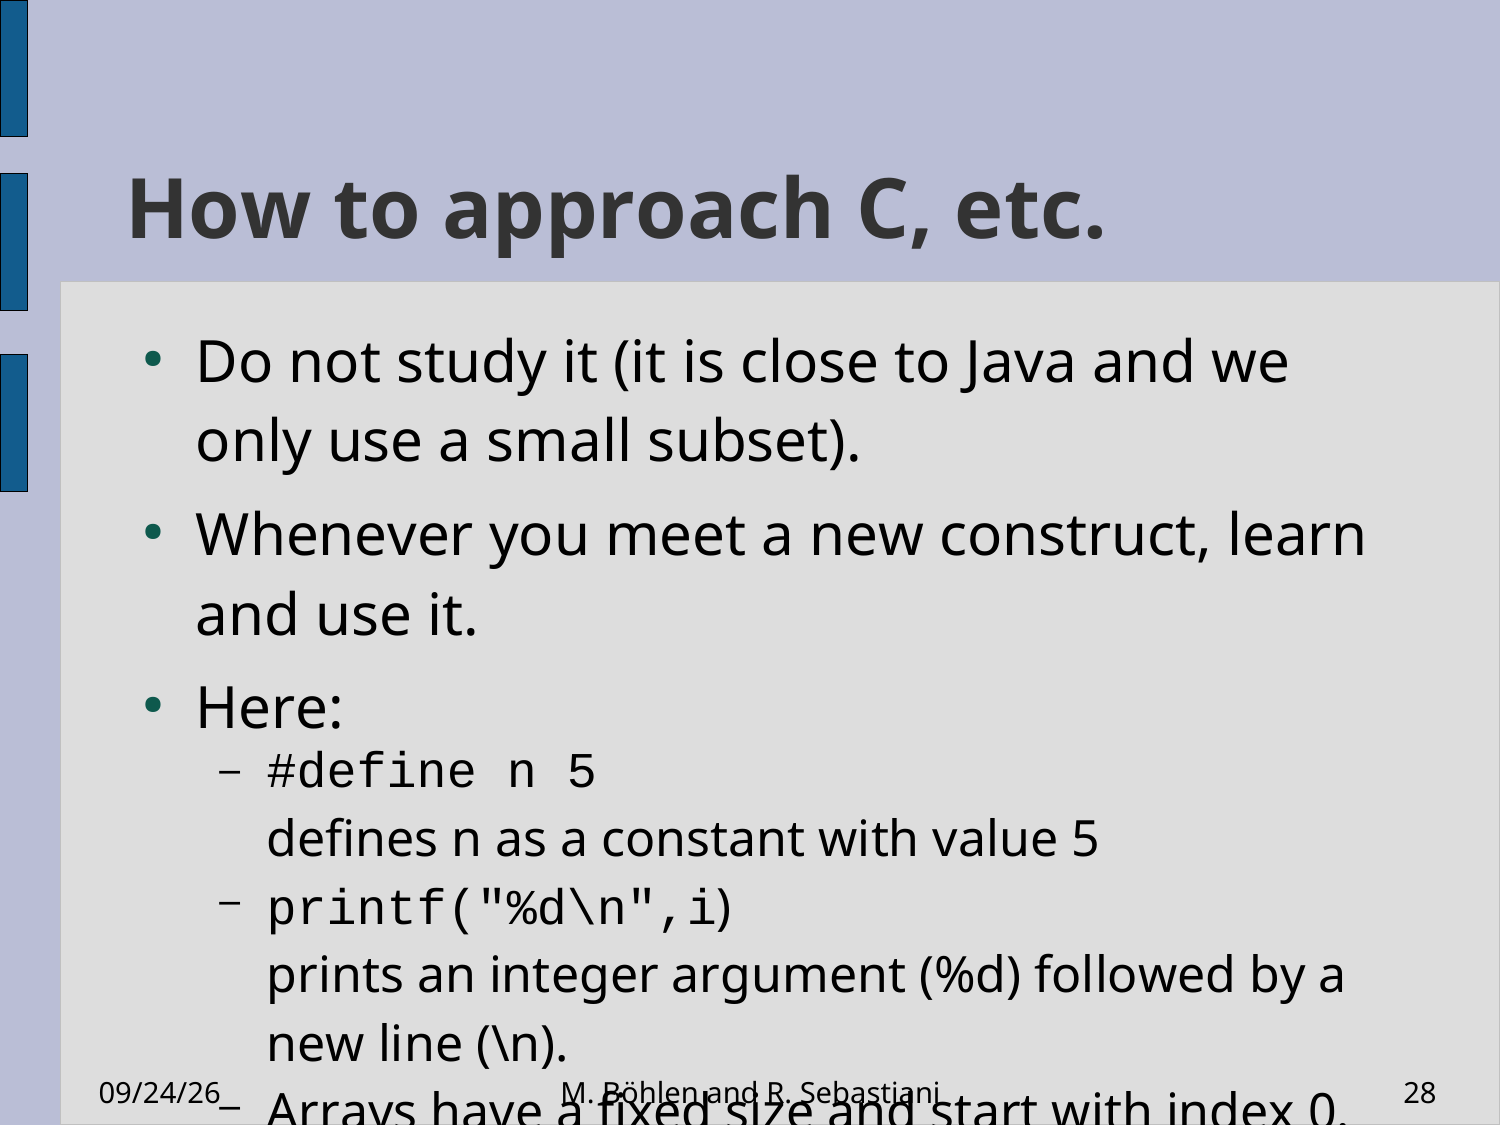

# How to approach C, etc.
Do not study it (it is close to Java and we only use a small subset).
Whenever you meet a new construct, learn and use it.
Here:
#define n 5
defines n as a constant with value 5
printf("%d\n",i)
prints an integer argument (%d) followed by a new line (\n).
Arrays have a fixed size and start with index 0.
M. Böhlen and R. Sebastiani
28